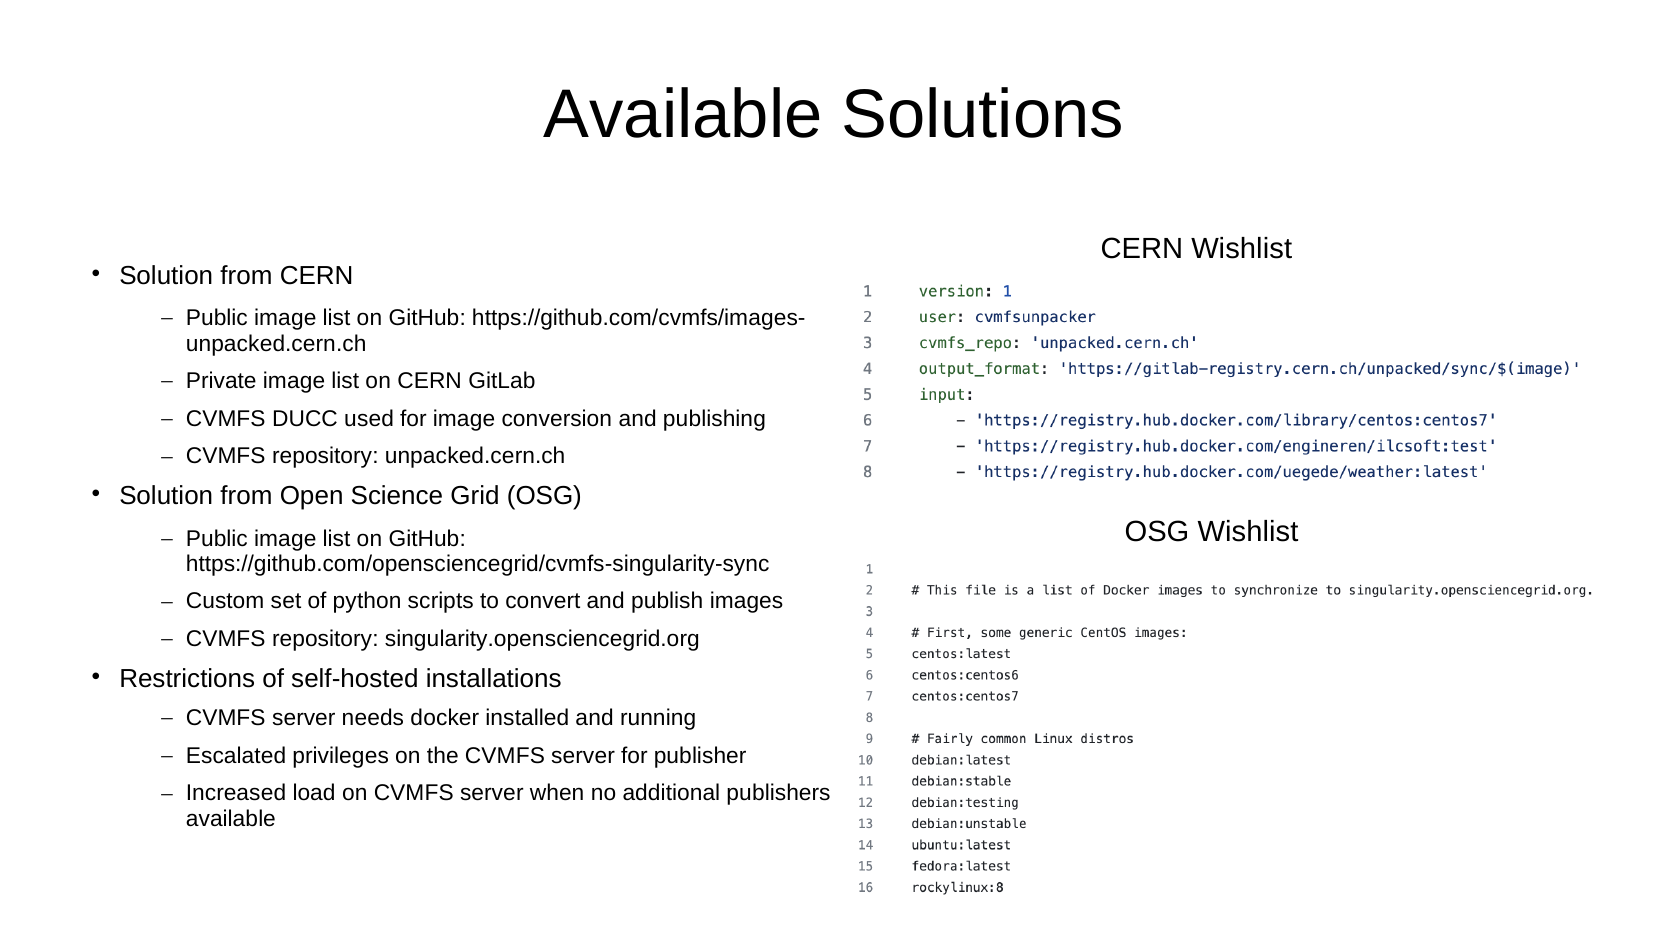

# Available Solutions
Solution from CERN
Public image list on GitHub: https://github.com/cvmfs/images-unpacked.cern.ch
Private image list on CERN GitLab
CVMFS DUCC used for image conversion and publishing
CVMFS repository: unpacked.cern.ch
Solution from Open Science Grid (OSG)
Public image list on GitHub: https://github.com/opensciencegrid/cvmfs-singularity-sync
Custom set of python scripts to convert and publish images
CVMFS repository: singularity.opensciencegrid.org
Restrictions of self-hosted installations
CVMFS server needs docker installed and running
Escalated privileges on the CVMFS server for publisher
Increased load on CVMFS server when no additional publishers available
CERN Wishlist
OSG Wishlist
9